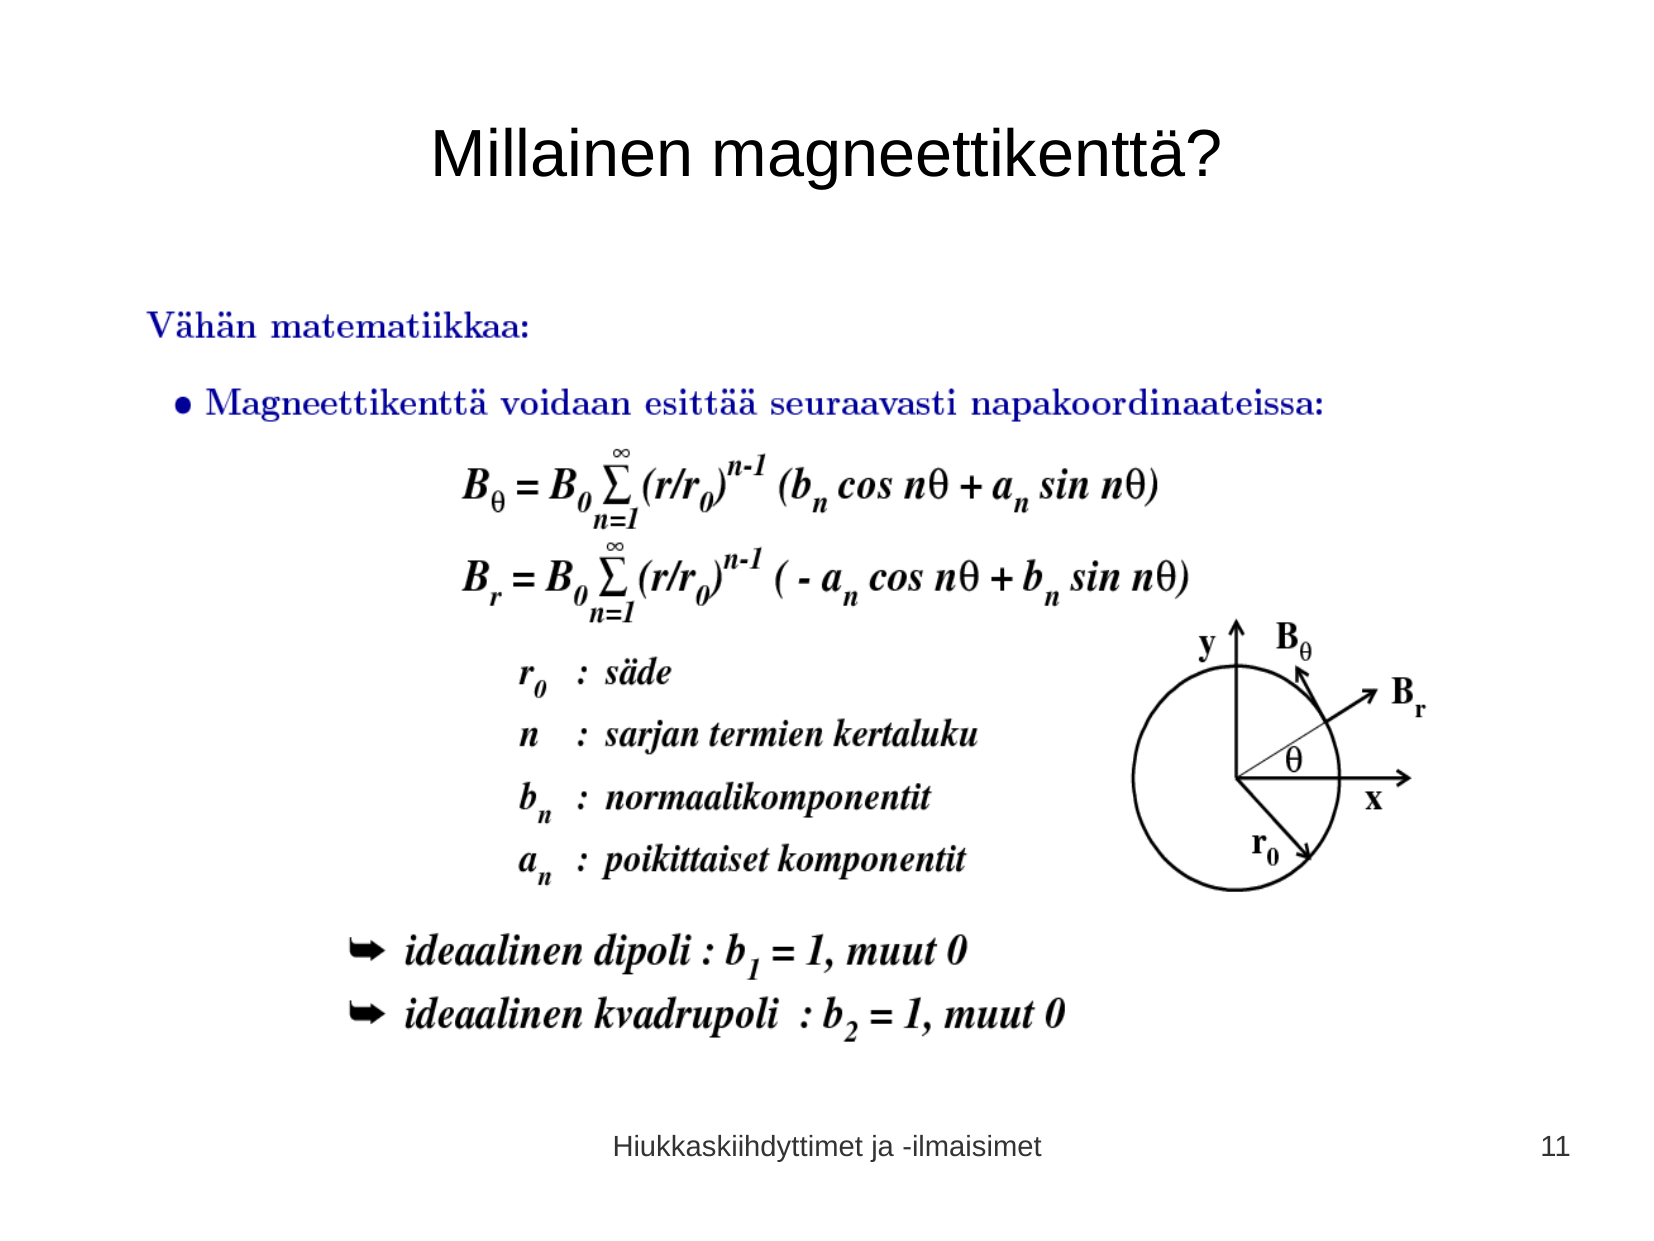

# Millainen magneettikenttä?
Hiukkaskiihdyttimet ja -ilmaisimet
11